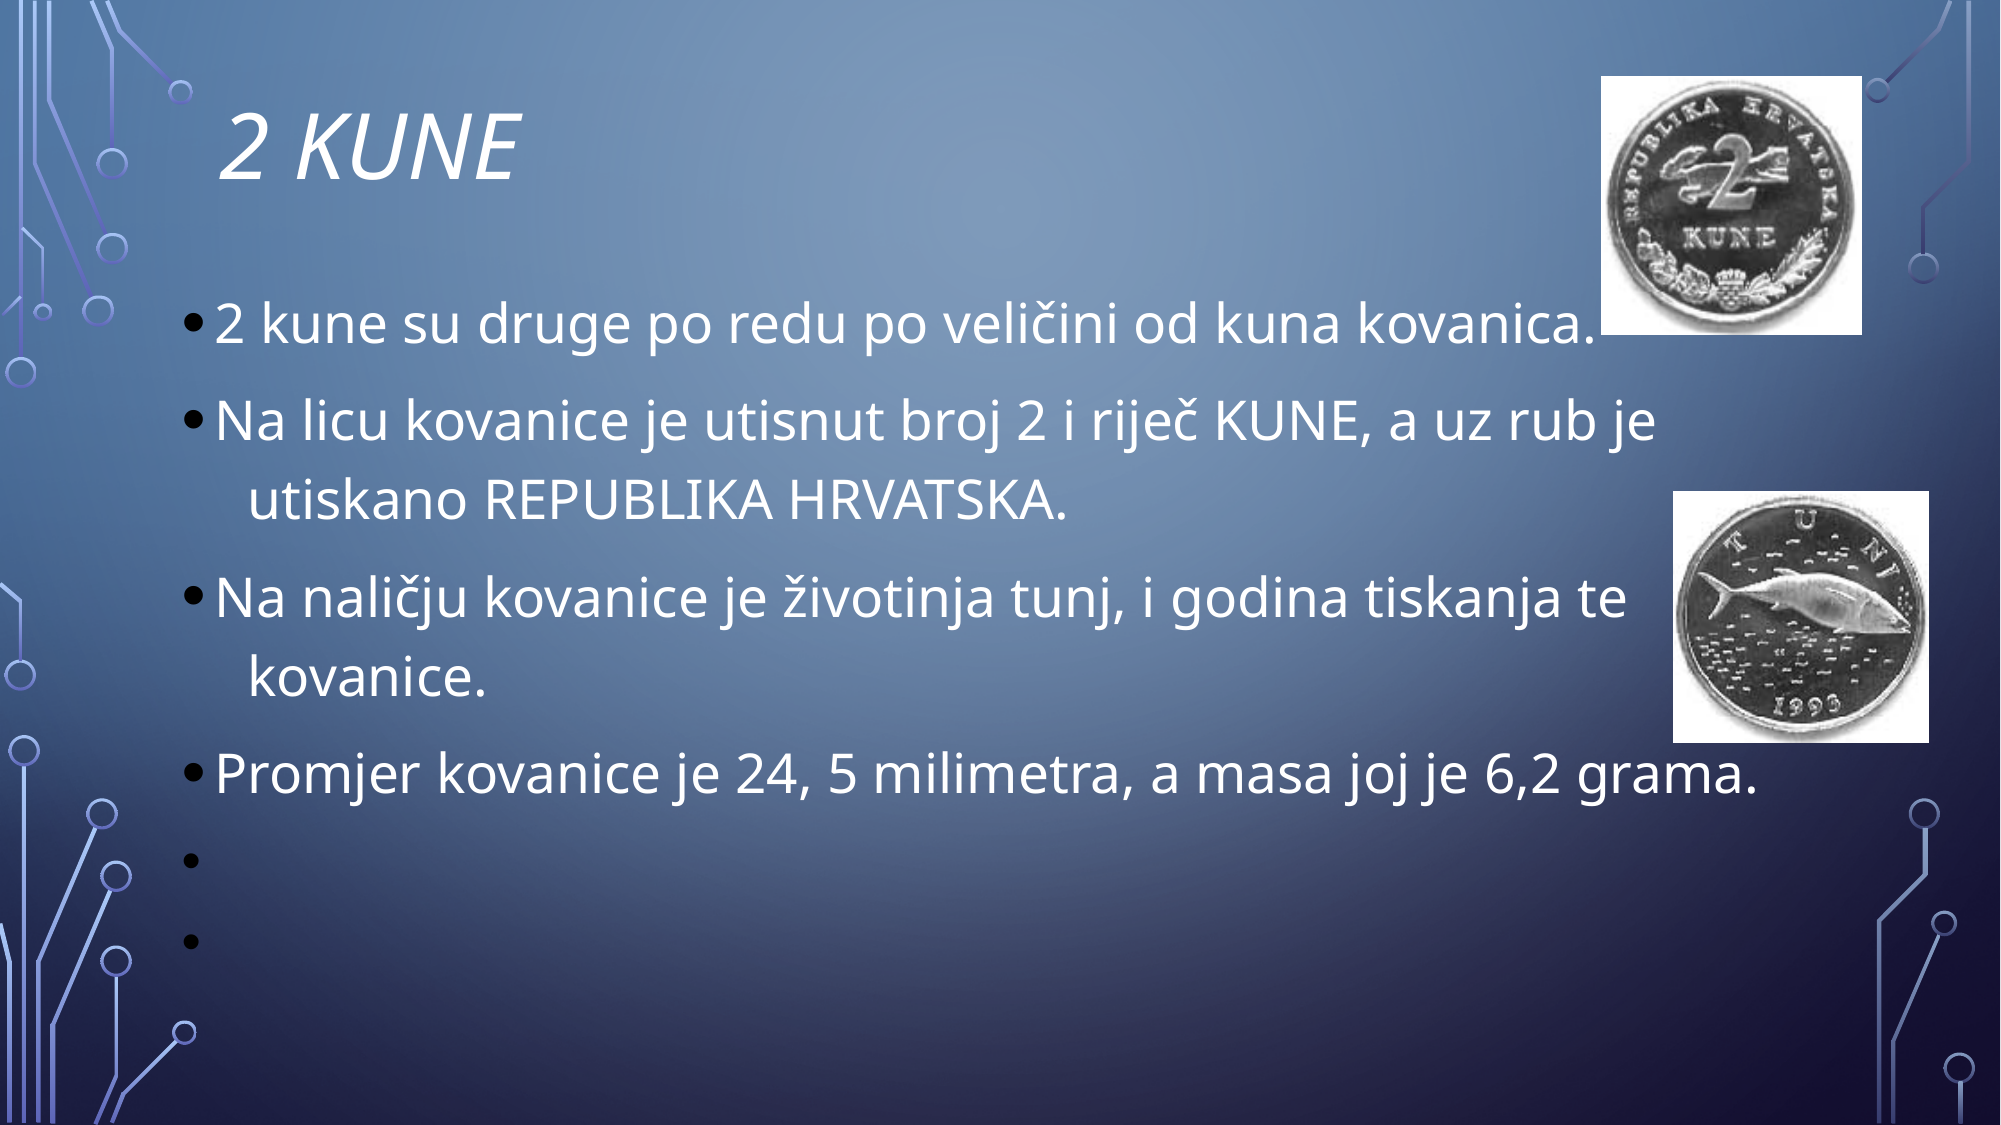

# 2 KUNE
2 kune su druge po redu po veličini od kuna kovanica.
Na licu kovanice je utisnut broj 2 i riječ KUNE, a uz rub je utiskano REPUBLIKA HRVATSKA.
Na naličju kovanice je životinja tunj, i godina tiskanja te kovanice.
Promjer kovanice je 24, 5 milimetra, a masa joj je 6,2 grama.